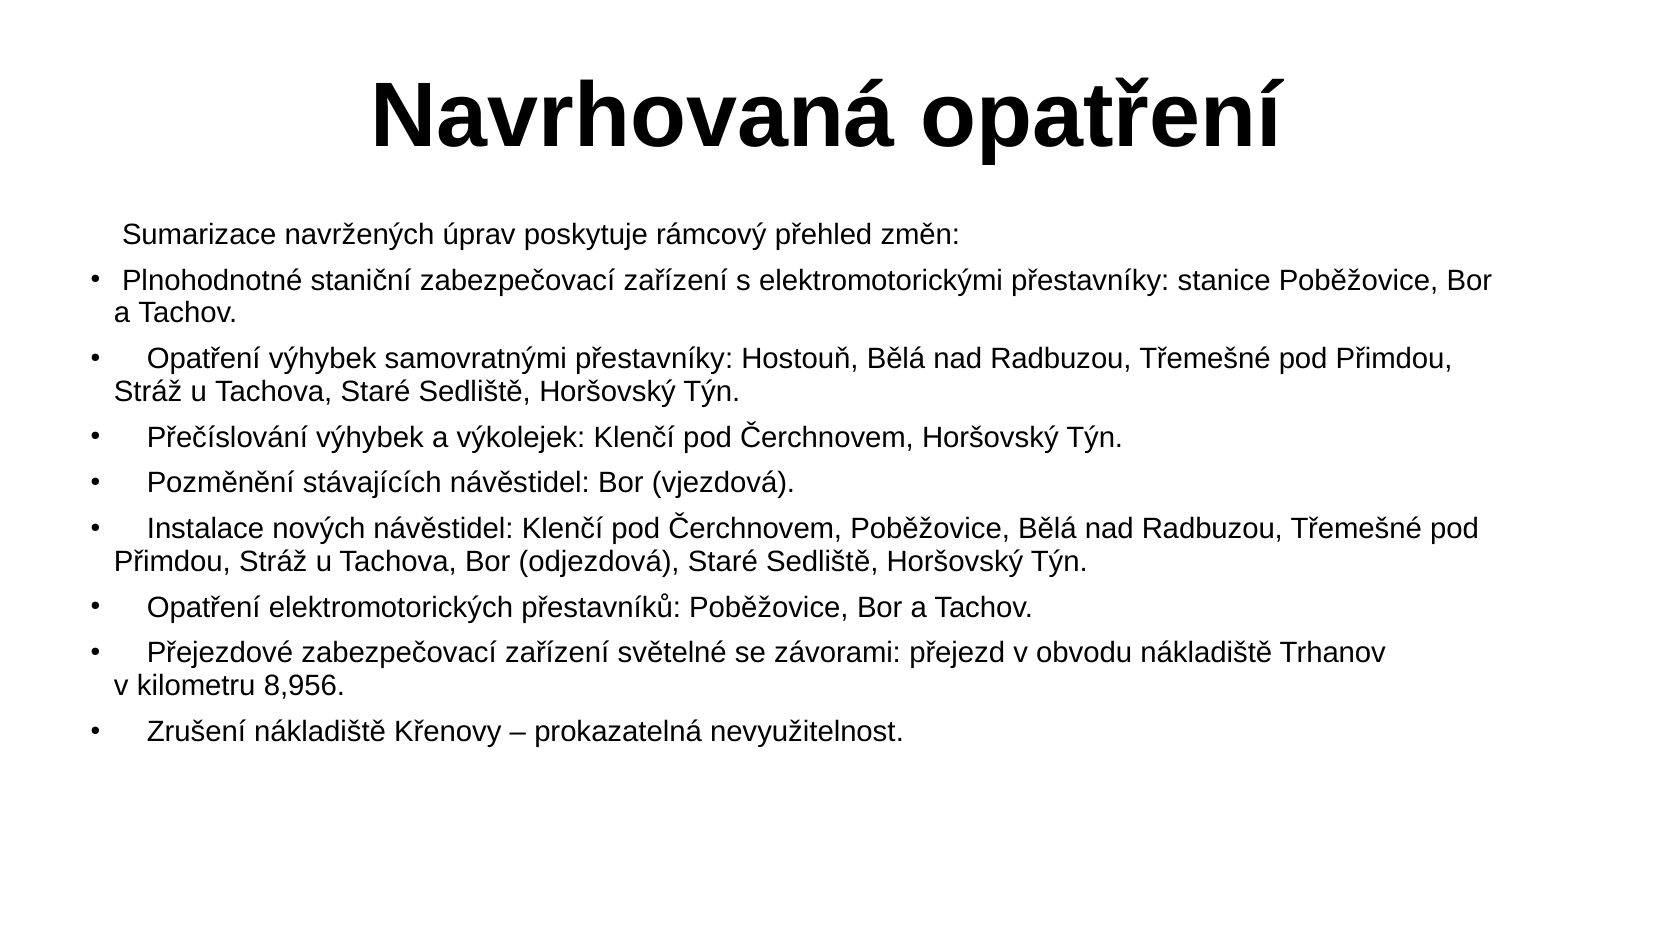

# Navrhovaná opatření
 Sumarizace navržených úprav poskytuje rámcový přehled změn:
 Plnohodnotné staniční zabezpečovací zařízení s elektromotorickými přestavníky: stanice Poběžovice, Bor a Tachov.
 Opatření výhybek samovratnými přestavníky: Hostouň, Bělá nad Radbuzou, Třemešné pod Přimdou, Stráž u Tachova, Staré Sedliště, Horšovský Týn.
 Přečíslování výhybek a výkolejek: Klenčí pod Čerchnovem, Horšovský Týn.
 Pozměnění stávajících návěstidel: Bor (vjezdová).
 Instalace nových návěstidel: Klenčí pod Čerchnovem, Poběžovice, Bělá nad Radbuzou, Třemešné pod Přimdou, Stráž u Tachova, Bor (odjezdová), Staré Sedliště, Horšovský Týn.
 Opatření elektromotorických přestavníků: Poběžovice, Bor a Tachov.
 Přejezdové zabezpečovací zařízení světelné se závorami: přejezd v obvodu nákladiště Trhanov v kilometru 8,956.
 Zrušení nákladiště Křenovy – prokazatelná nevyužitelnost.